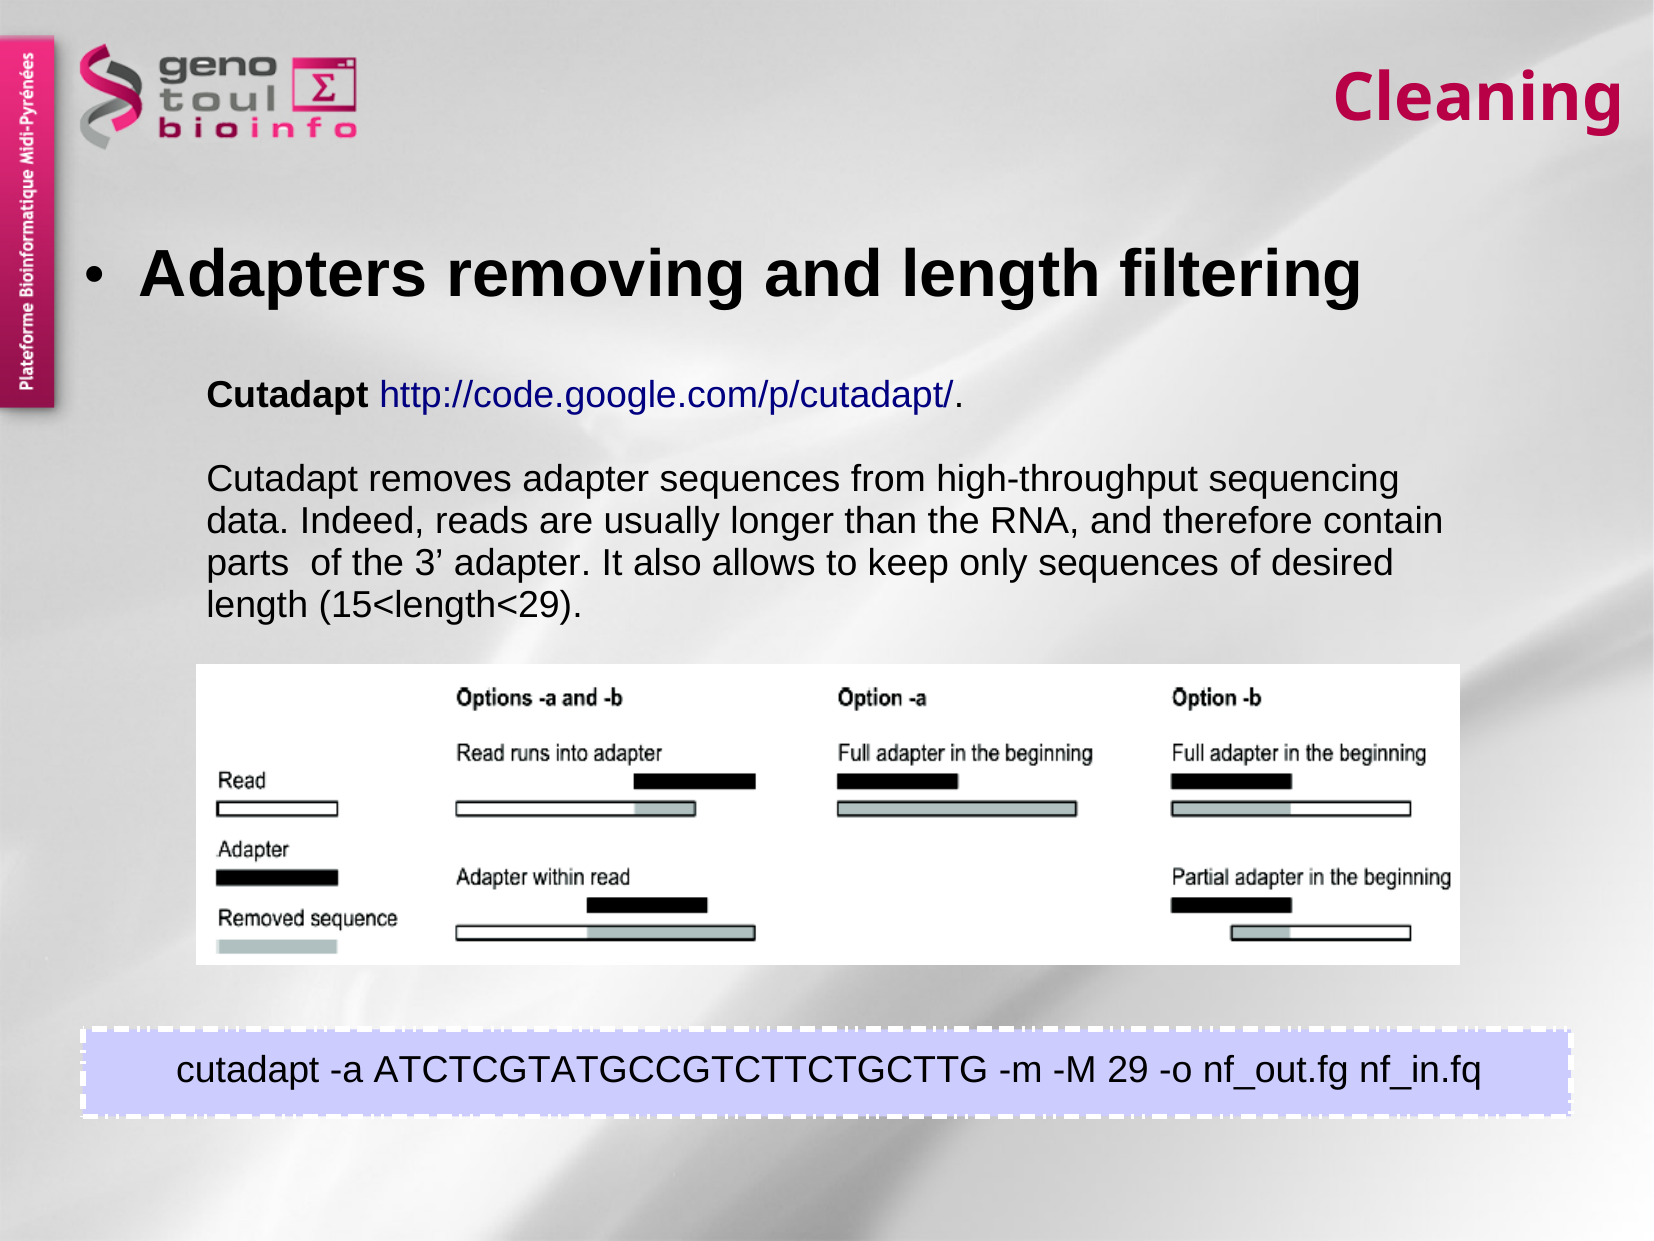

# Cleaning
Adapters removing and length filtering
Cutadapt http://code.google.com/p/cutadapt/.
Cutadapt removes adapter sequences from high-throughput sequencing data. Indeed, reads are usually longer than the RNA, and therefore contain parts of the 3’ adapter. It also allows to keep only sequences of desired length (15<length<29).
cutadapt -a ATCTCGTATGCCGTCTTCTGCTTG -m -M 29 -o nf_out.fg nf_in.fq